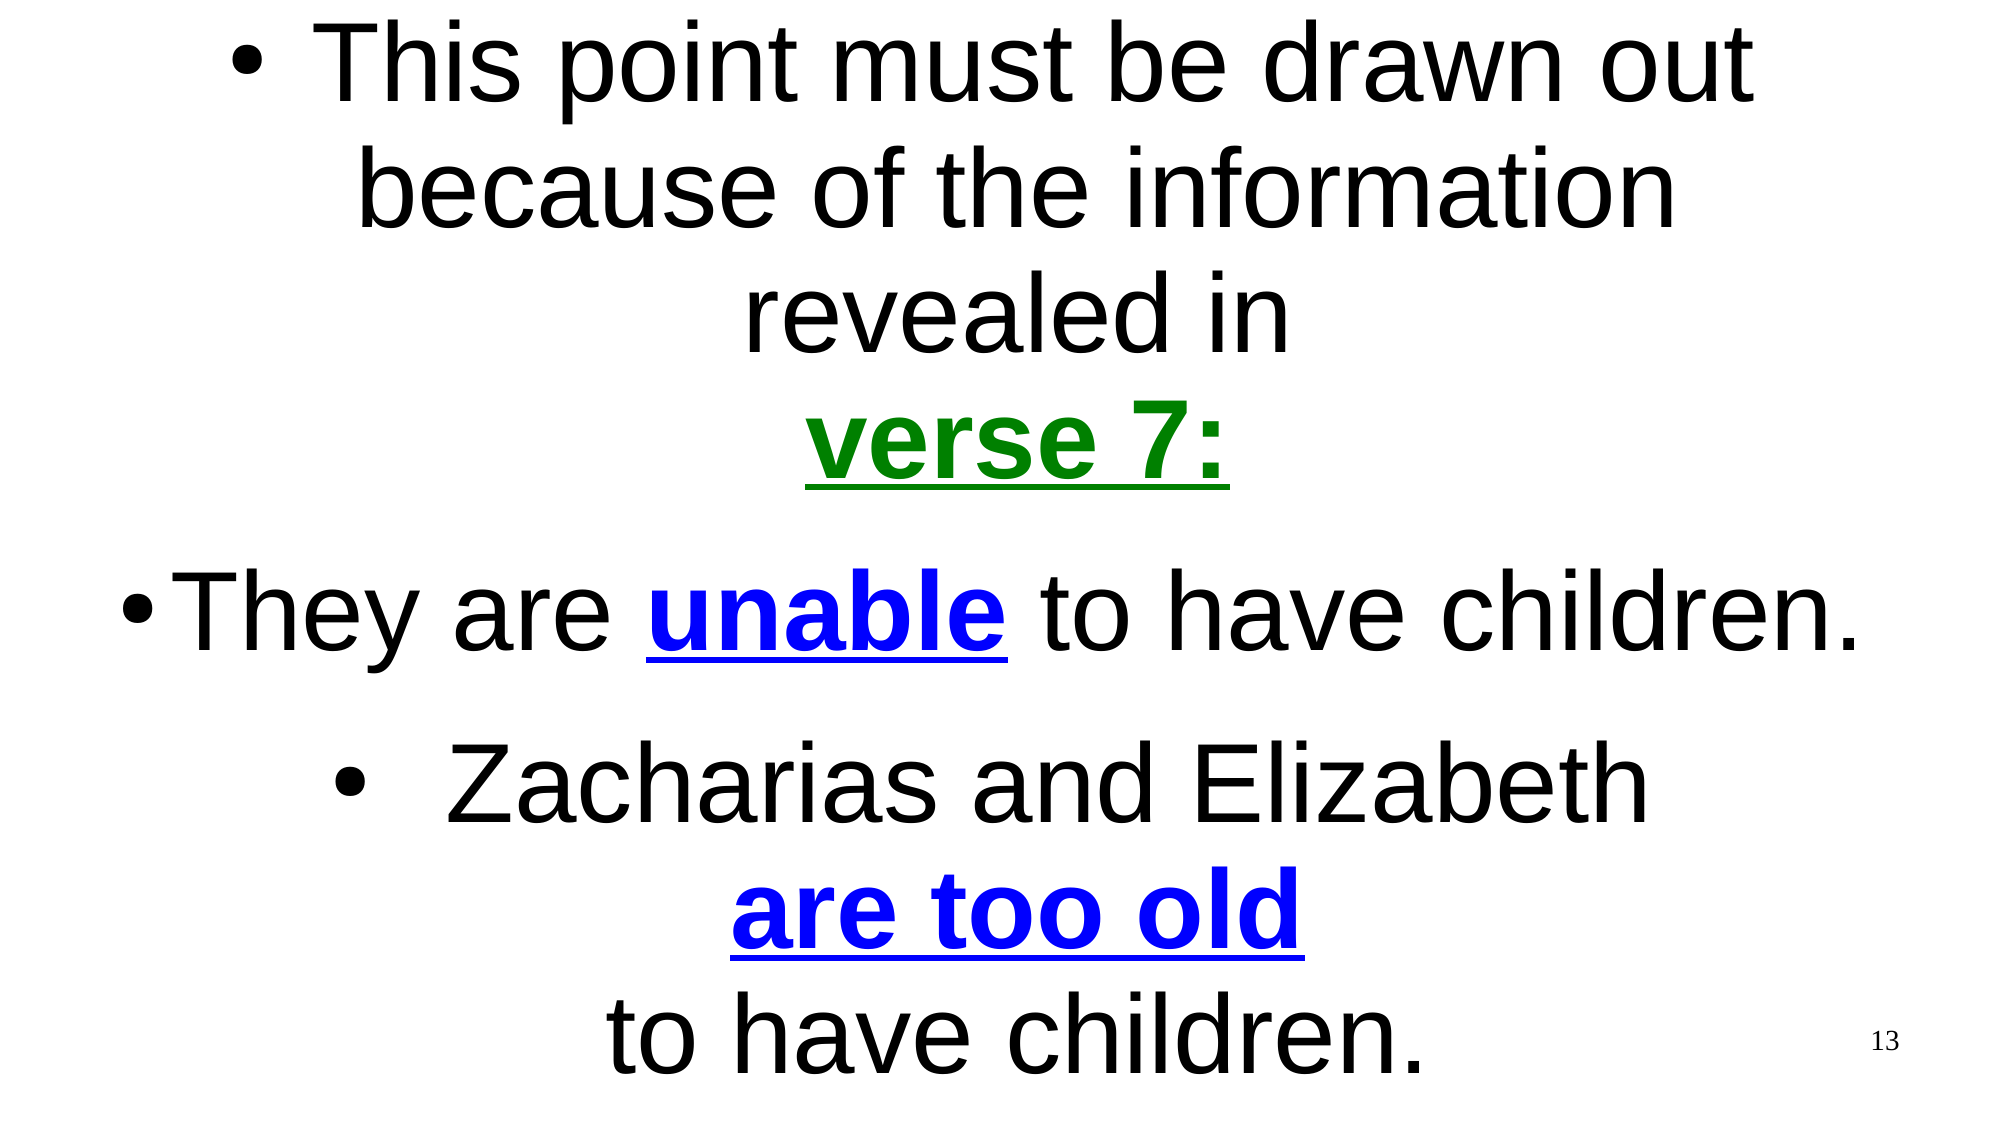

# This point must be drawn out because of the information revealed in verse 7:
They are unable to have children.
 Zacharias and Elizabeth
are too old
to have children.
13